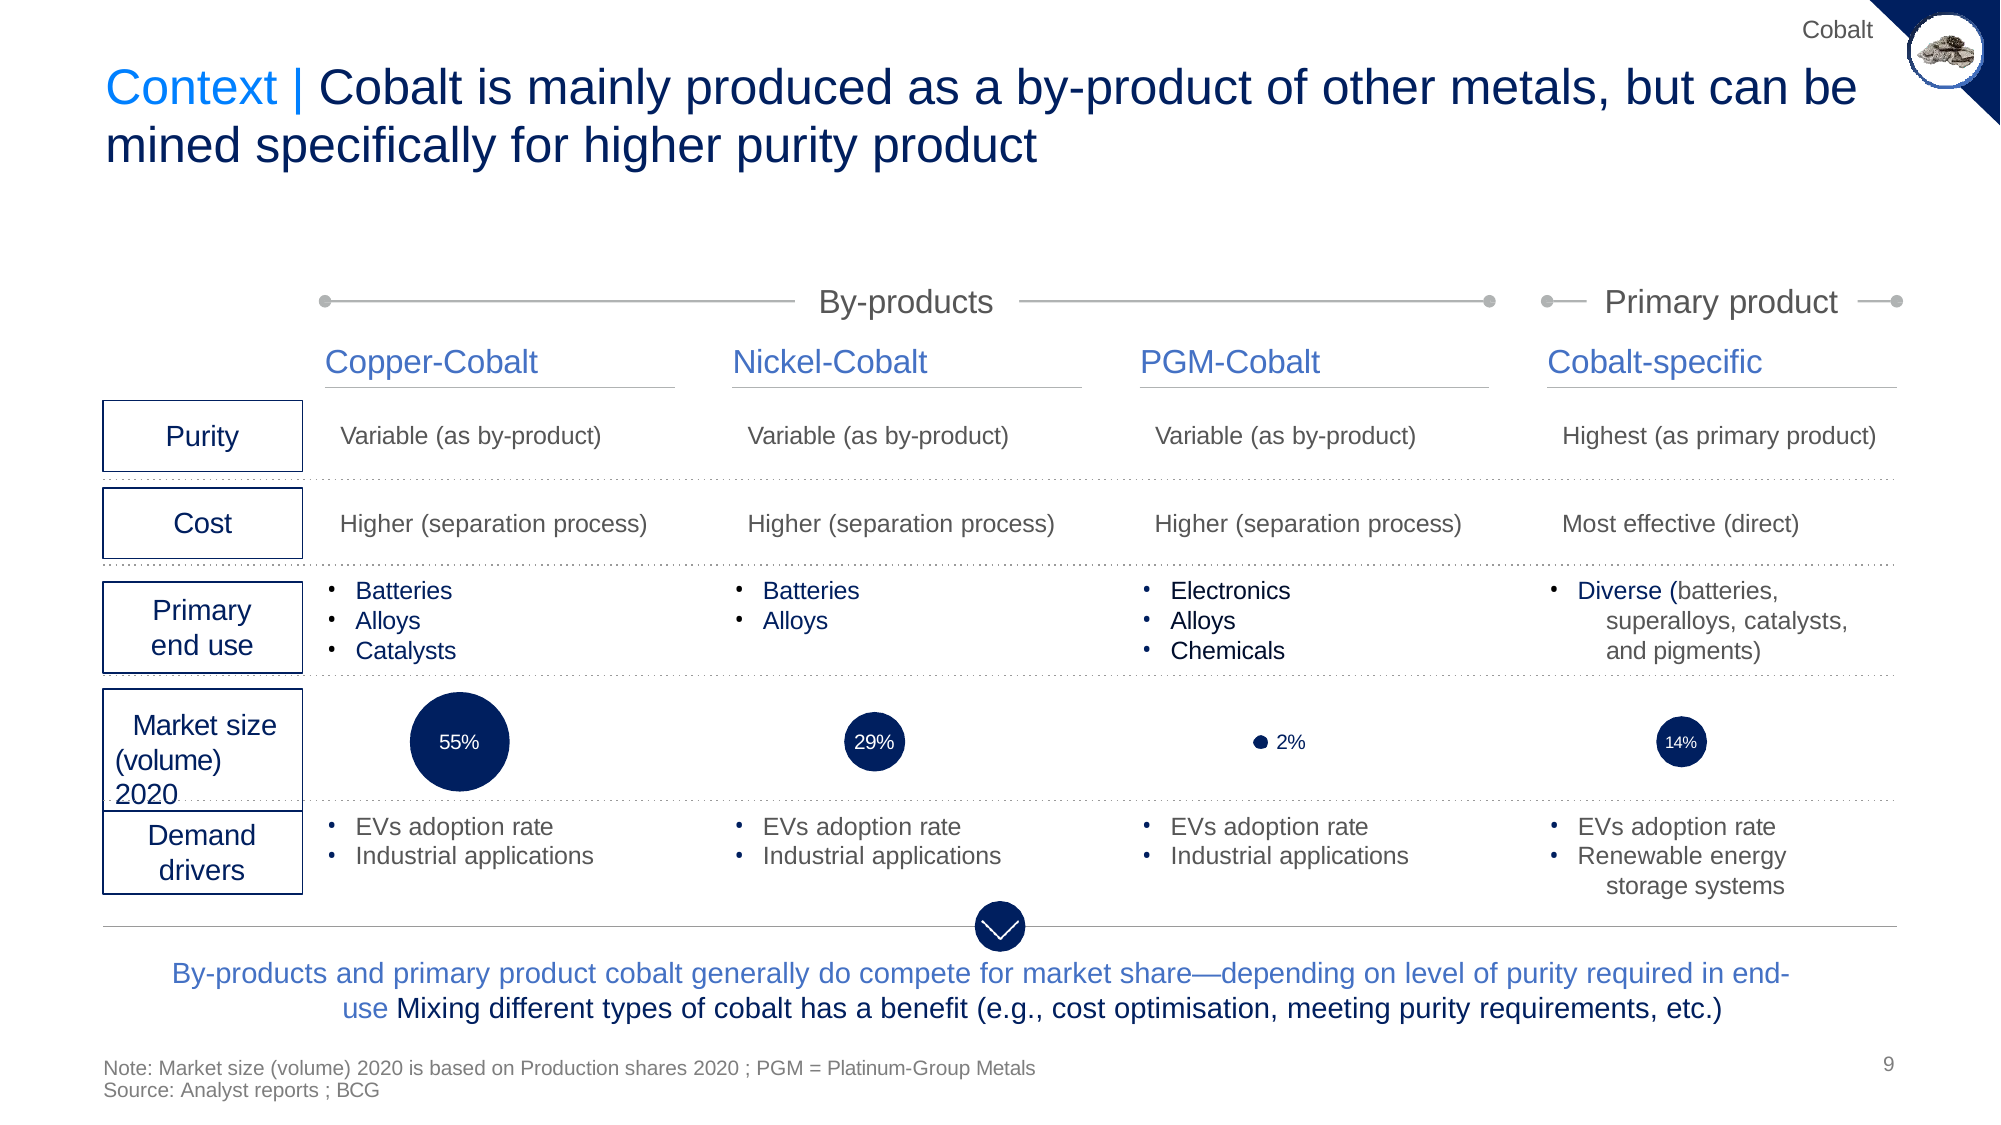

Cobalt
# Context | Cobalt is mainly produced as a by-product of other metals, but can be
mined specifically for higher purity product
By-products
Primary product
Copper-Cobalt
Nickel-Cobalt
PGM-Cobalt
Cobalt-specific
Purity
Variable (as by-product)
Variable (as by-product)
Variable (as by-product)
Highest (as primary product)
Cost
Higher (separation process)
Higher (separation process)
Higher (separation process)
Most effective (direct)
Batteries
Alloys
Catalysts
Batteries
Alloys
Electronics
Alloys
Chemicals
Diverse (batteries, superalloys, catalysts, and pigments)
Primary
end use
Market size (volume) 2020
2%
55%
29%
14%
EVs adoption rate
Industrial applications
EVs adoption rate
Industrial applications
EVs adoption rate
Industrial applications
EVs adoption rate
Renewable energy storage systems
Demand drivers
By-products and primary product cobalt generally do compete for market share—depending on level of purity required in end-use Mixing different types of cobalt has a benefit (e.g., cost optimisation, meeting purity requirements, etc.)
9
Note: Market size (volume) 2020 is based on Production shares 2020 ; PGM = Platinum-Group Metals Source: Analyst reports ; BCG